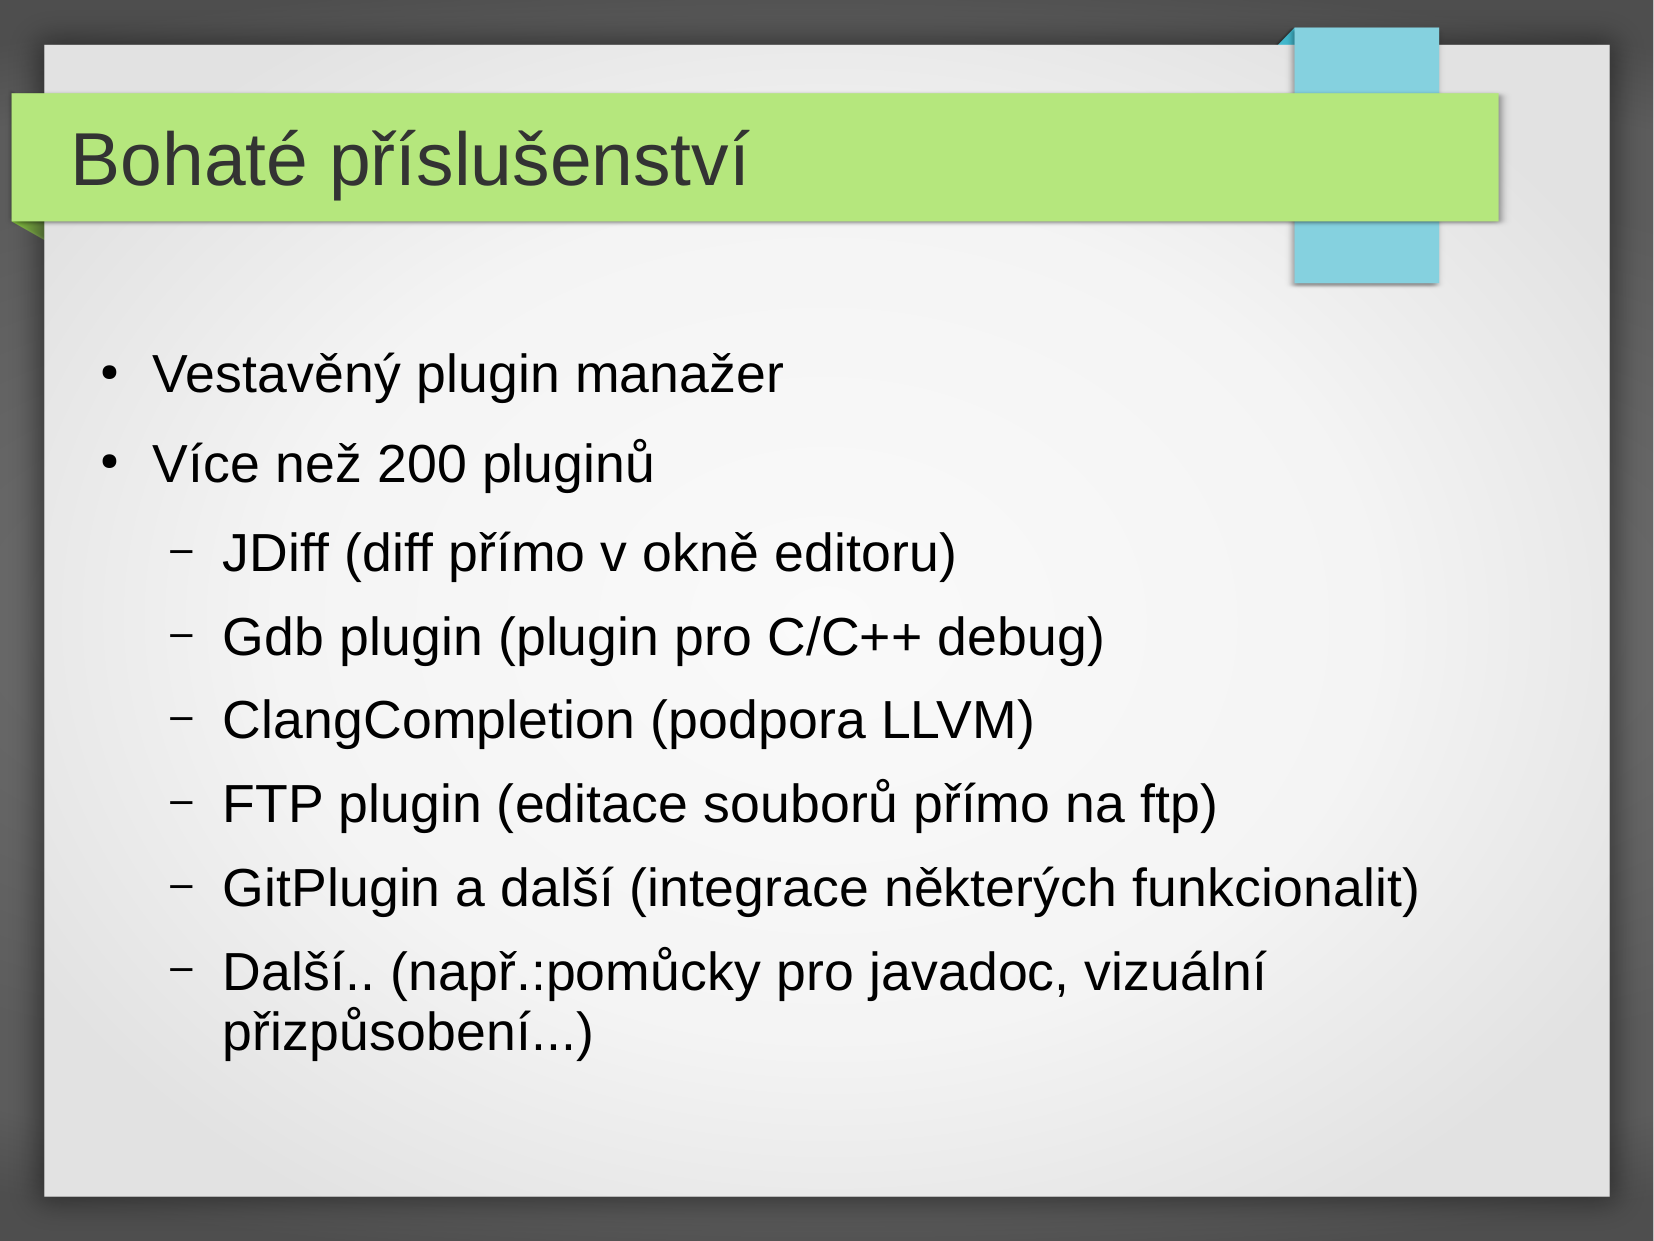

# Bohaté příslušenství
Vestavěný plugin manažer
Více než 200 pluginů
JDiff (diff přímo v okně editoru)
Gdb plugin (plugin pro C/C++ debug)
ClangCompletion (podpora LLVM)
FTP plugin (editace souborů přímo na ftp)
GitPlugin a další (integrace některých funkcionalit)
Další.. (např.:pomůcky pro javadoc, vizuální přizpůsobení...)